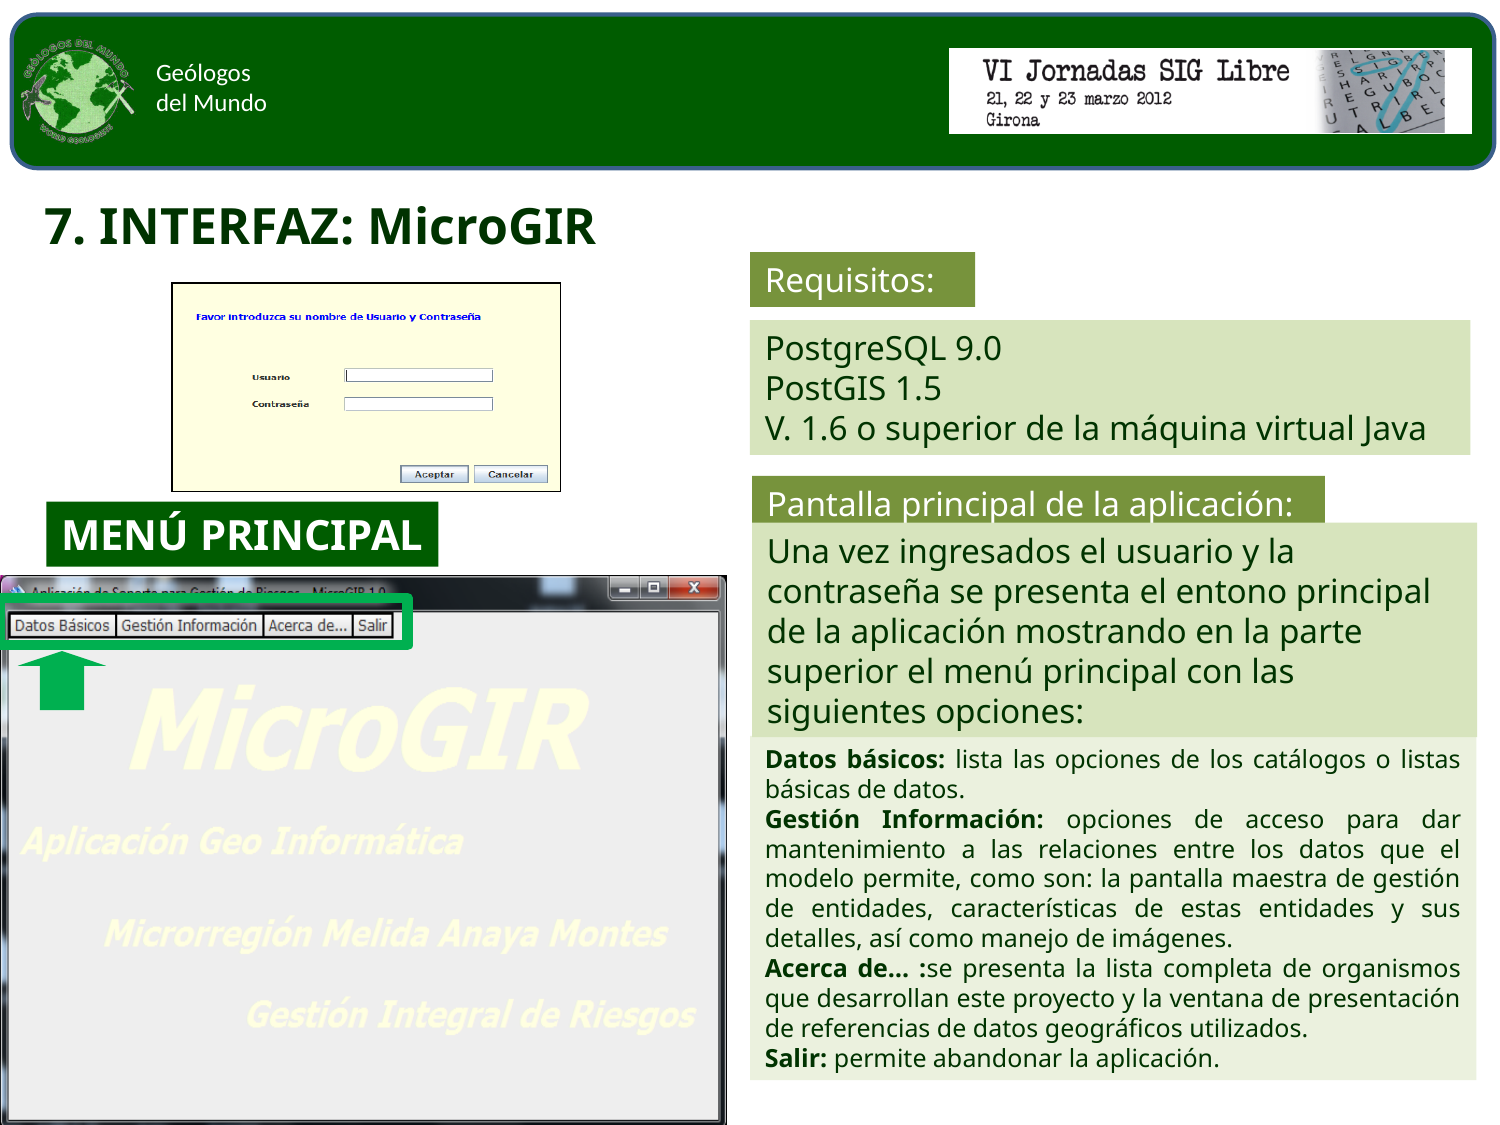

Geólogos
del Mundo
7. INTERFAZ: MicroGIR
Requisitos:
PostgreSQL 9.0
PostGIS 1.5
V. 1.6 o superior de la máquina virtual Java
Pantalla principal de la aplicación:
MENÚ PRINCIPAL
Una vez ingresados el usuario y la contraseña se presenta el entono principal de la aplicación mostrando en la parte superior el menú principal con las siguientes opciones:
Datos básicos: lista las opciones de los catálogos o listas básicas de datos.
Gestión Información: opciones de acceso para dar mantenimiento a las relaciones entre los datos que el modelo permite, como son: la pantalla maestra de gestión de entidades, características de estas entidades y sus detalles, así como manejo de imágenes.
Acerca de… :se presenta la lista completa de organismos que desarrollan este proyecto y la ventana de presentación de referencias de datos geográficos utilizados.
Salir: permite abandonar la aplicación.